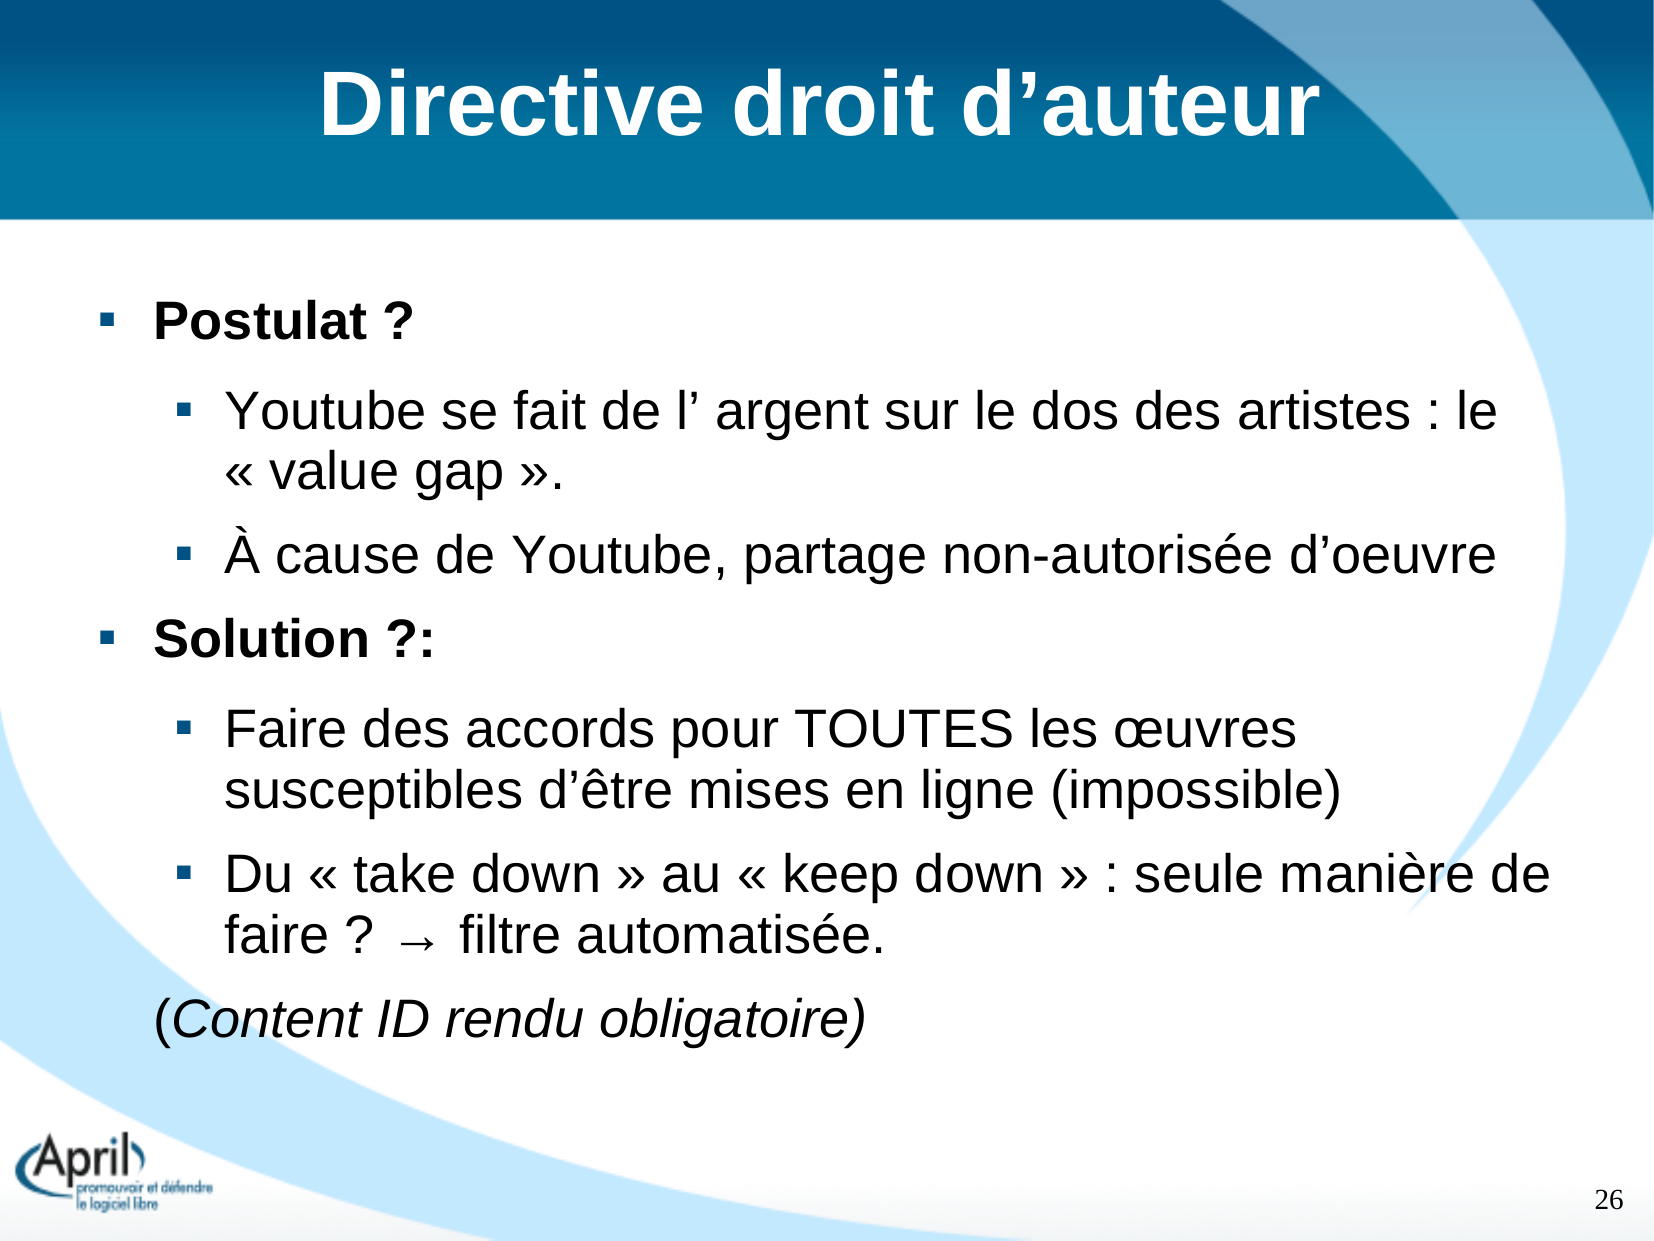

# Directive droit d’auteur
Postulat ?
Youtube se fait de l’ argent sur le dos des artistes : le « value gap ».
À cause de Youtube, partage non-autorisée d’oeuvre
Solution ?:
Faire des accords pour TOUTES les œuvres susceptibles d’être mises en ligne (impossible)
Du « take down » au « keep down » : seule manière de faire ? → filtre automatisée.
(Content ID rendu obligatoire)
26